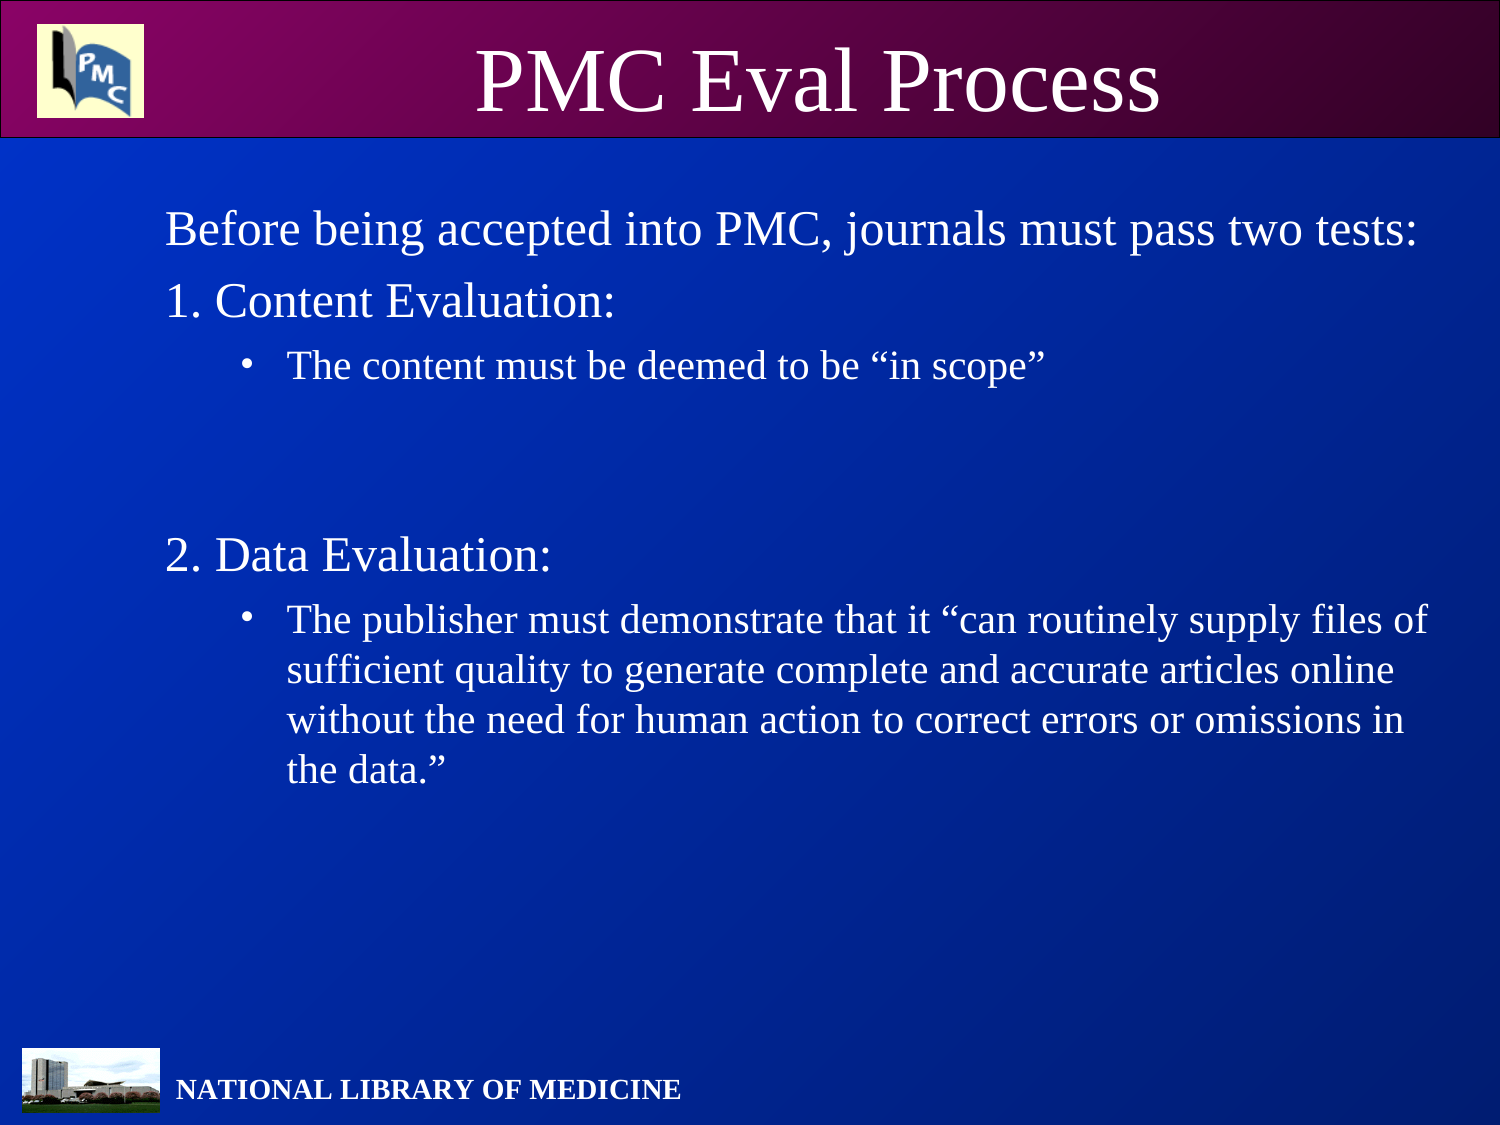

# PMC Eval Process
Before being accepted into PMC, journals must pass two tests:
1. Content Evaluation:
The content must be deemed to be “in scope”
2. Data Evaluation:
The publisher must demonstrate that it “can routinely supply files of sufficient quality to generate complete and accurate articles online without the need for human action to correct errors or omissions in the data.”